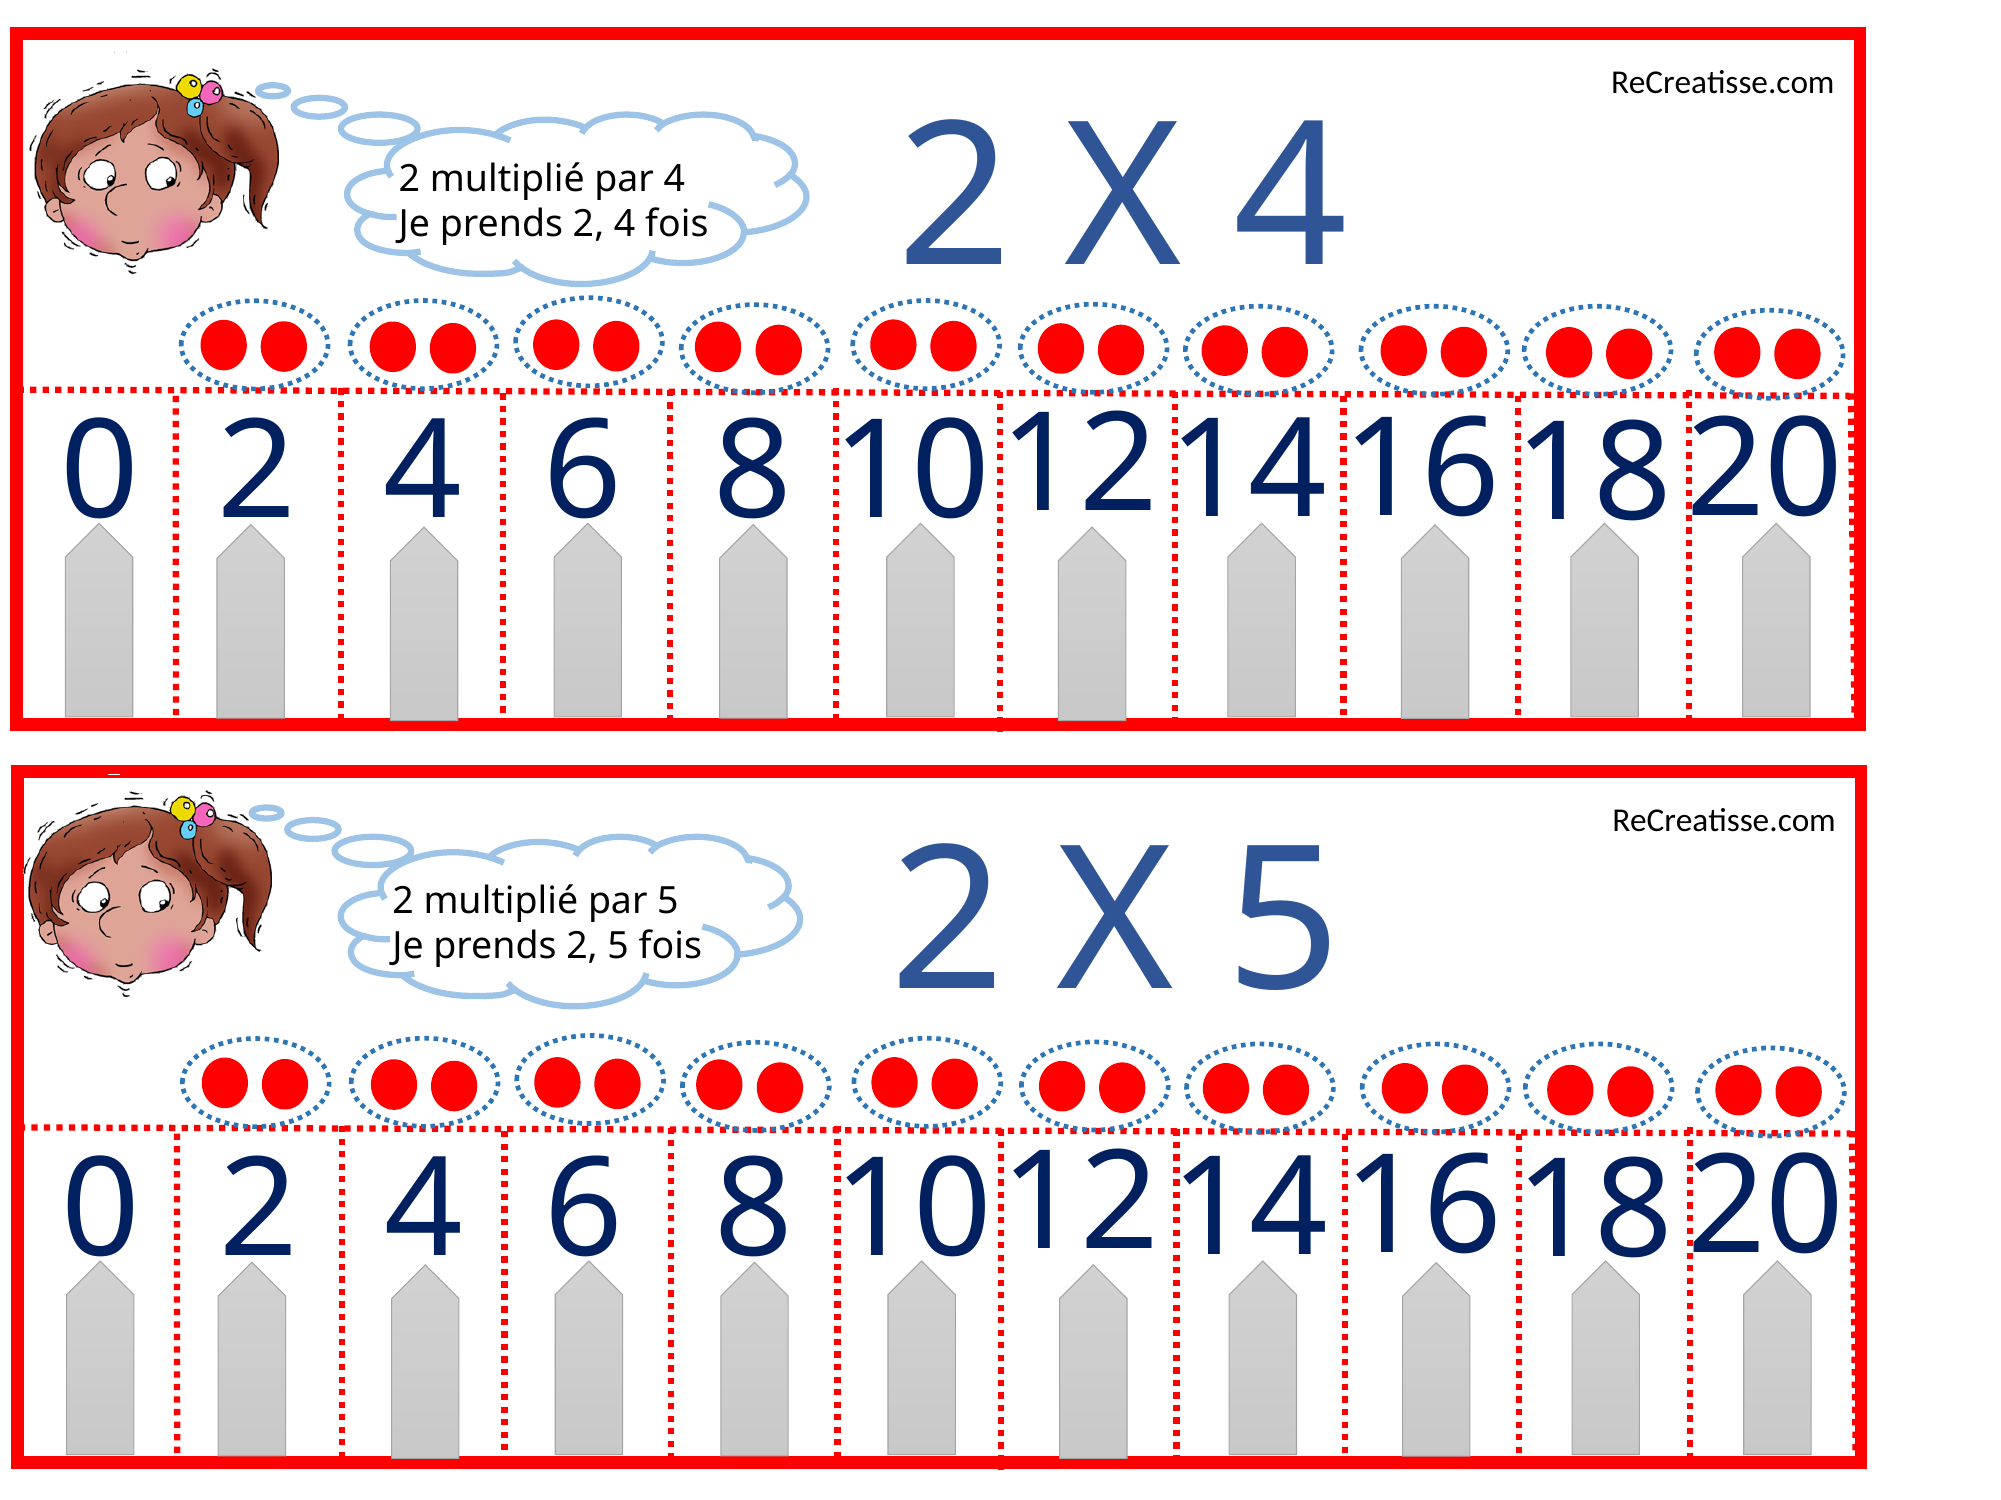

ReCreatisse.com
2 X 4
2 multiplié par 4
Je prends 2, 4 fois
12
16
20
14
0
2
4
8
10
6
18
2 X 5
ReCreatisse.com
2 multiplié par 5
Je prends 2, 5 fois
12
16
20
14
0
2
4
8
10
6
18